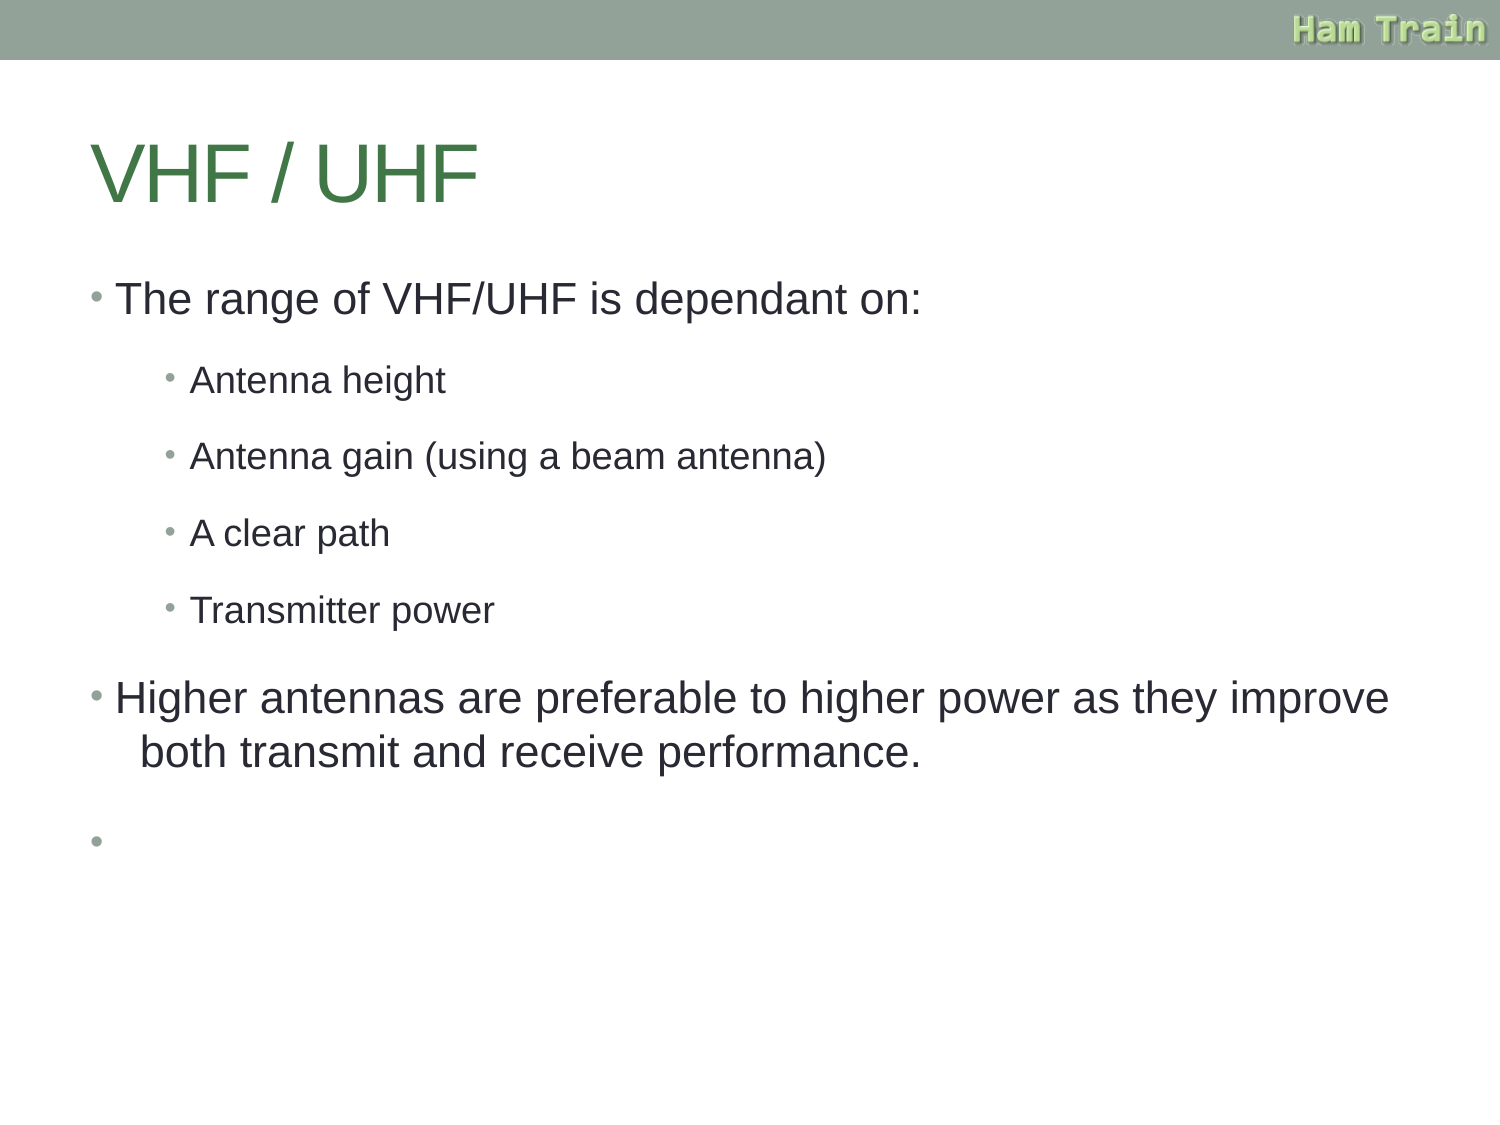

# VHF / UHF
The range of VHF/UHF is dependant on:
Antenna height
Antenna gain (using a beam antenna)
A clear path
Transmitter power
Higher antennas are preferable to higher power as they improve both transmit and receive performance.